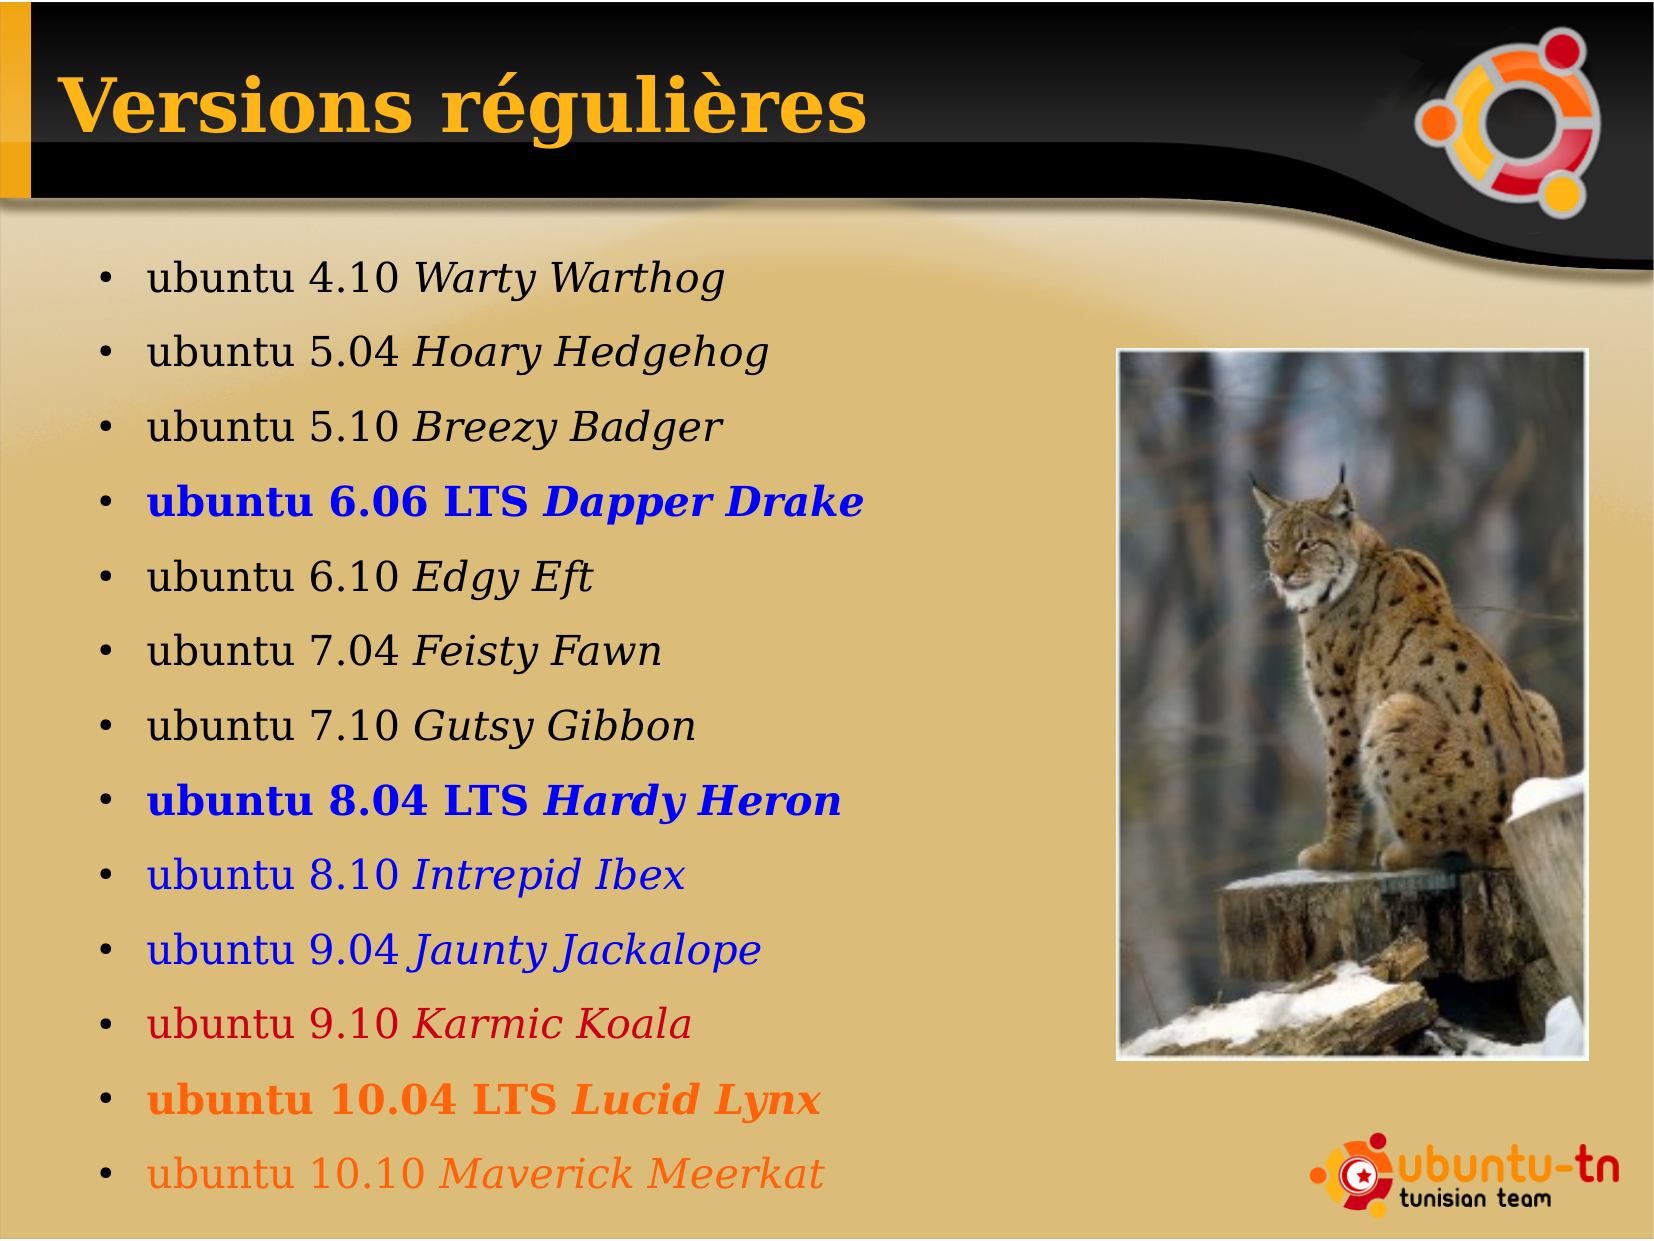

# Versions régulières
ubuntu 4.10 Warty Warthog
ubuntu 5.04 Hoary Hedgehog
ubuntu 5.10 Breezy Badger
ubuntu 6.06 LTS Dapper Drake
ubuntu 6.10 Edgy Eft
ubuntu 7.04 Feisty Fawn
ubuntu 7.10 Gutsy Gibbon
ubuntu 8.04 LTS Hardy Heron
ubuntu 8.10 Intrepid Ibex
ubuntu 9.04 Jaunty Jackalope
ubuntu 9.10 Karmic Koala
ubuntu 10.04 LTS Lucid Lynx
ubuntu 10.10 Maverick Meerkat